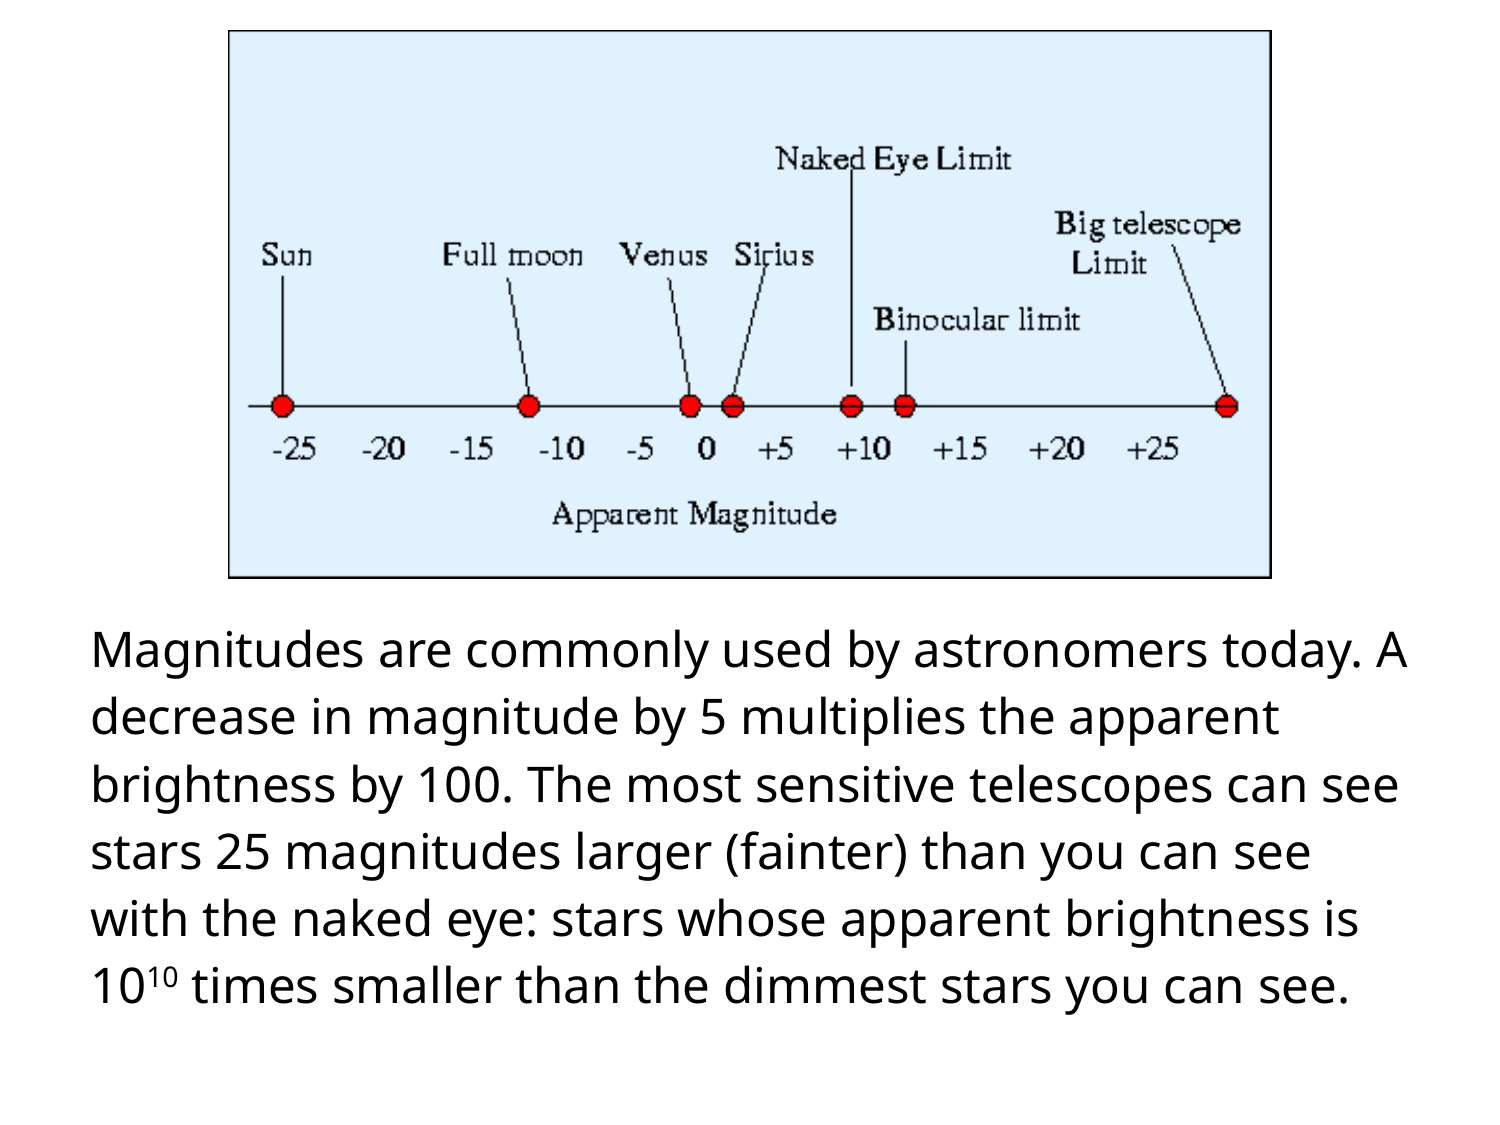

# Magnitudes are commonly used by astronomers today. A decrease in magnitude by 5 multiplies the apparent brightness by 100. The most sensitive telescopes can see stars 25 magnitudes larger (fainter) than you can see with the naked eye: stars whose apparent brightness is 1010 times smaller than the dimmest stars you can see.